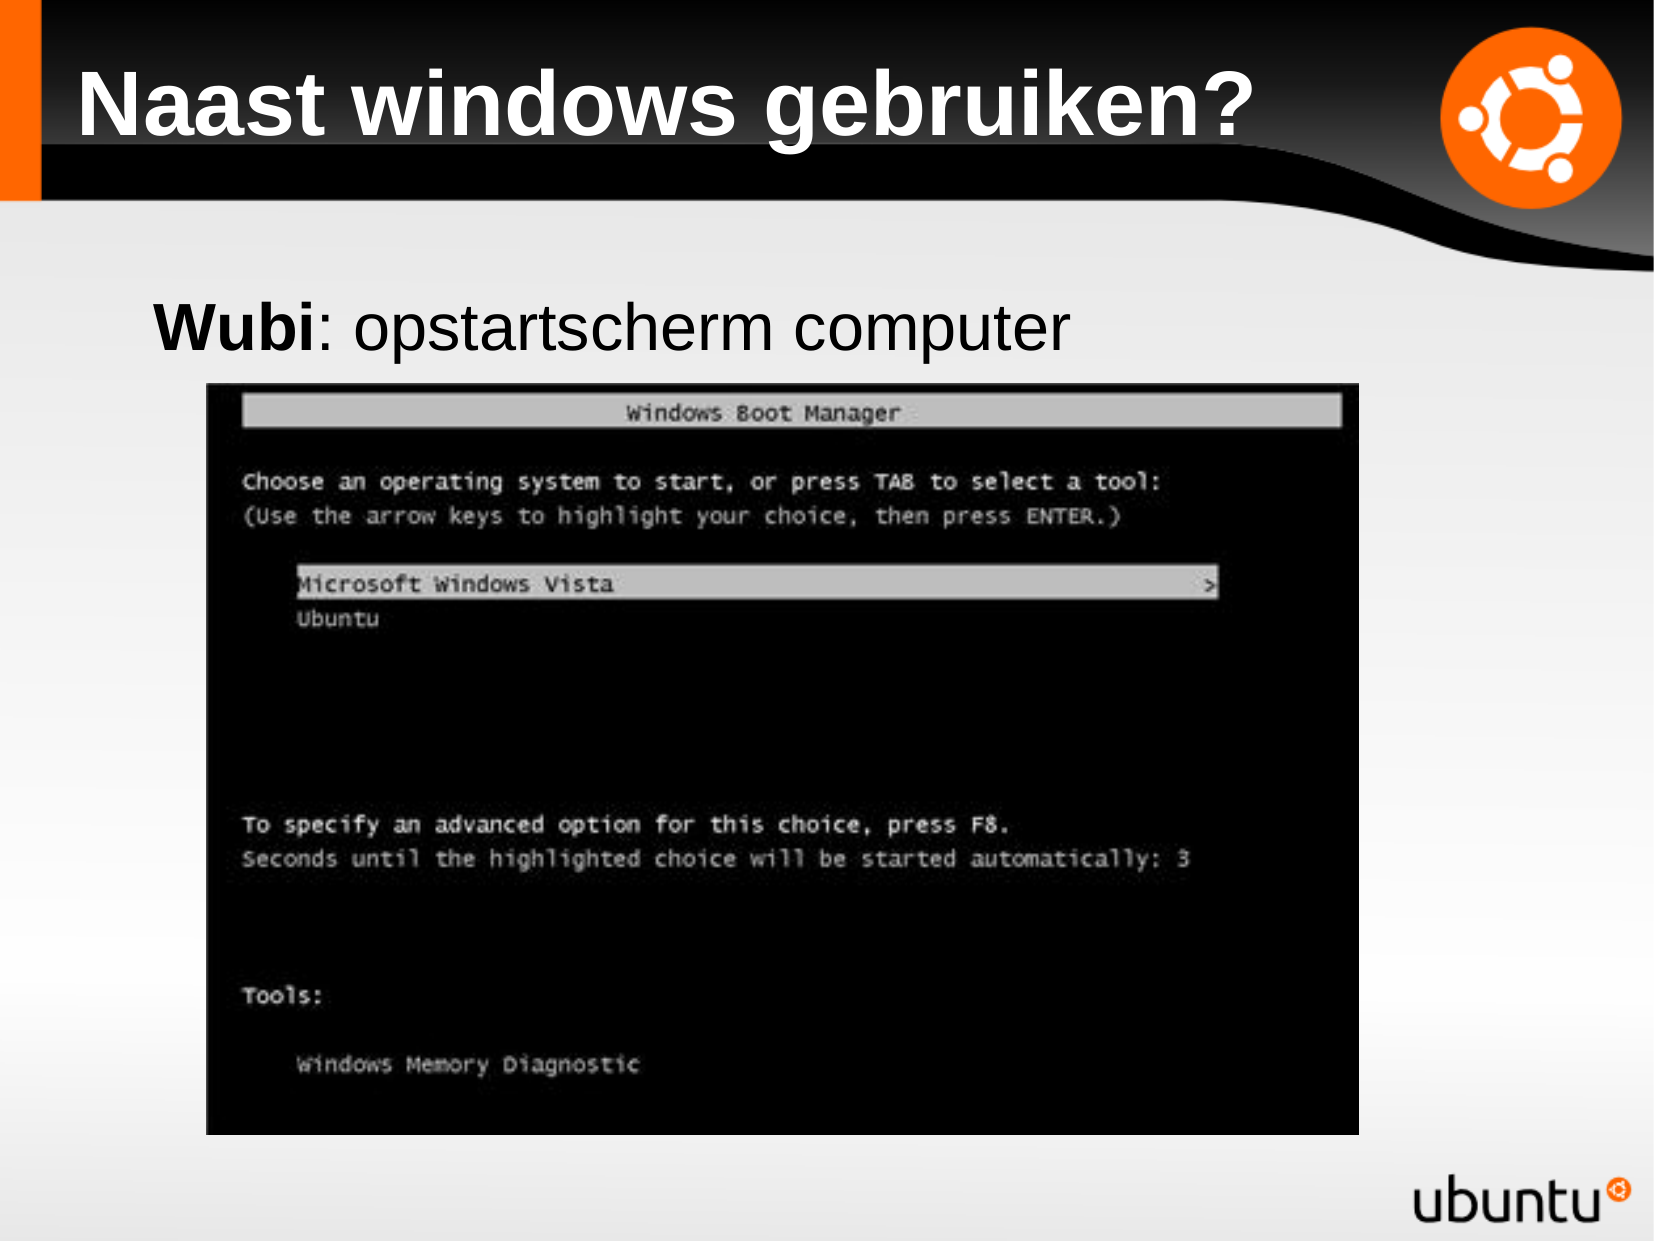

# Naast windows gebruiken?
Wubi: opstartscherm computer